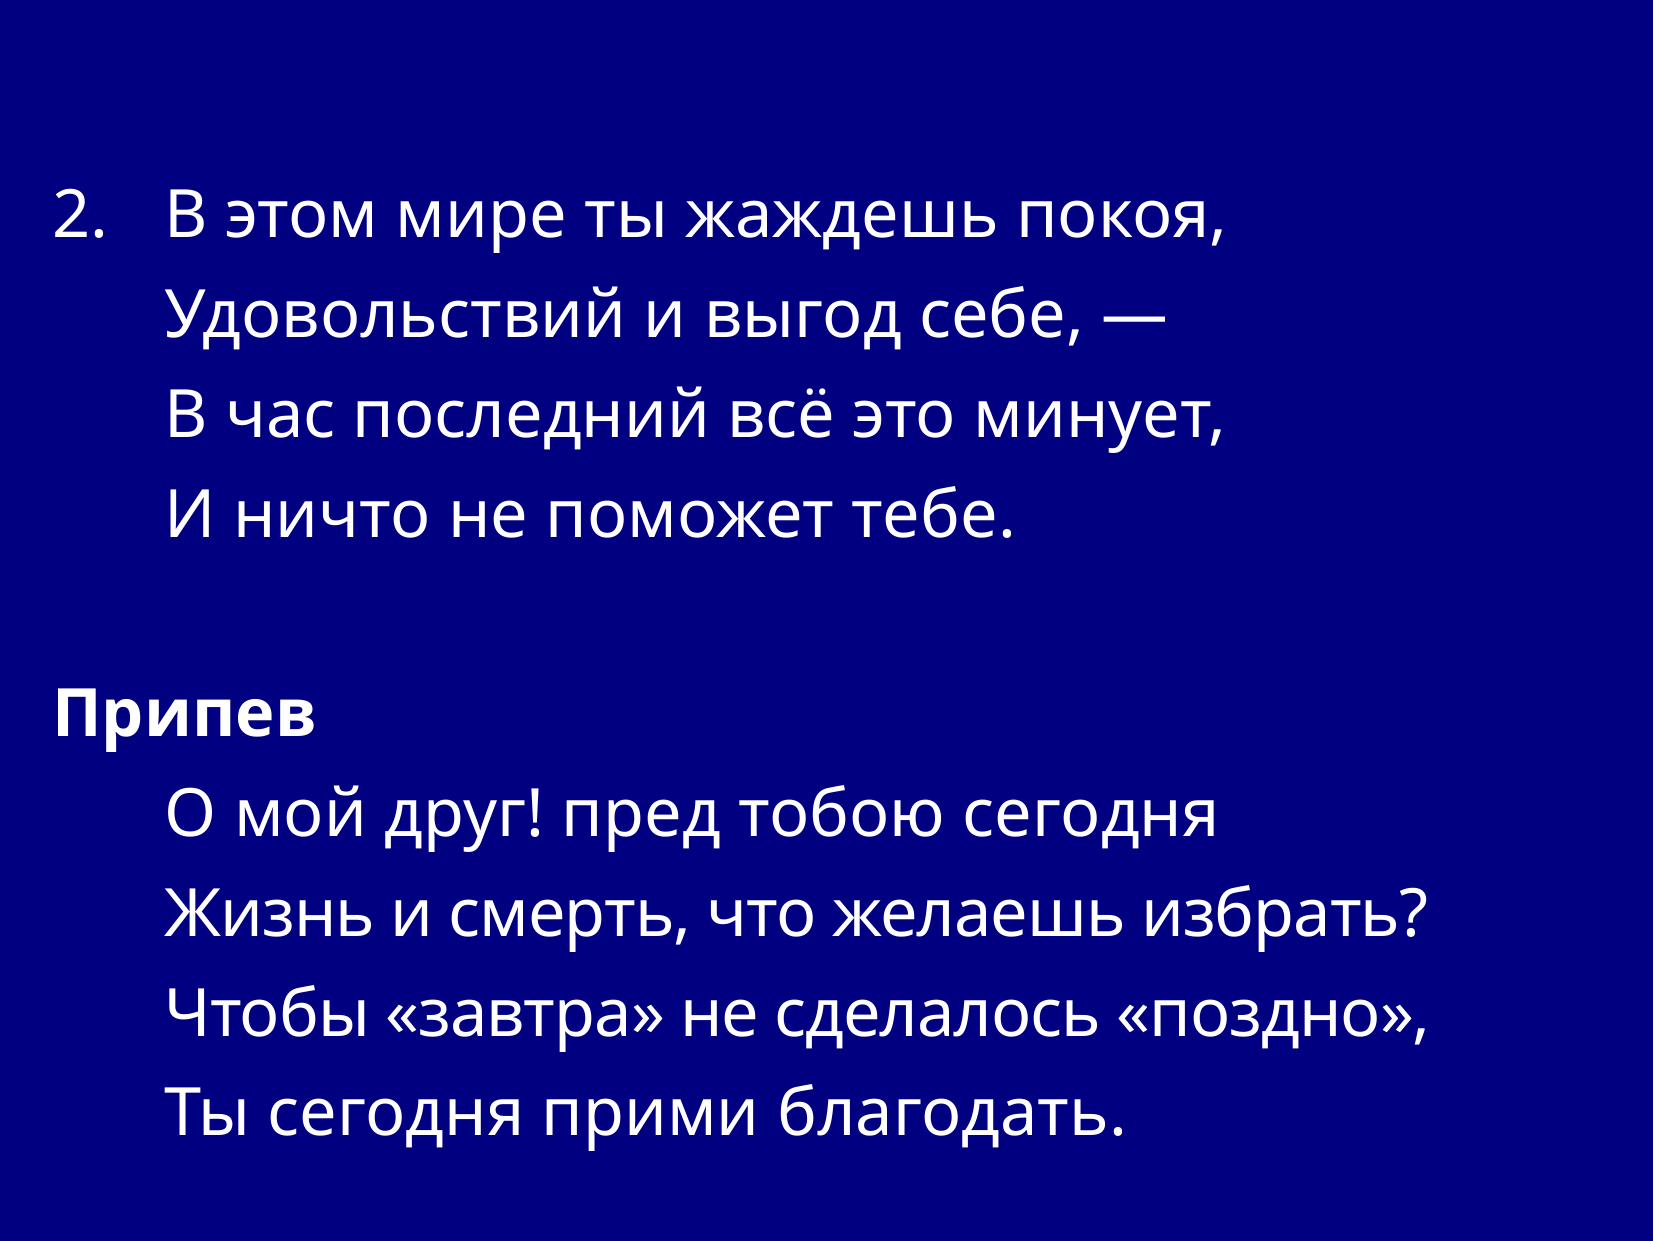

2.	В этом мире ты жаждешь покоя,
	Удовольствий и выгод себе, —
	В час последний всё это минует,
	И ничто не поможет тебе.
Припев
	О мой друг! пред тобою сегодня
	Жизнь и смерть, что желаешь избрать?
	Чтобы «завтра» не сделалось «поздно»,
	Ты сегодня прими благодать.